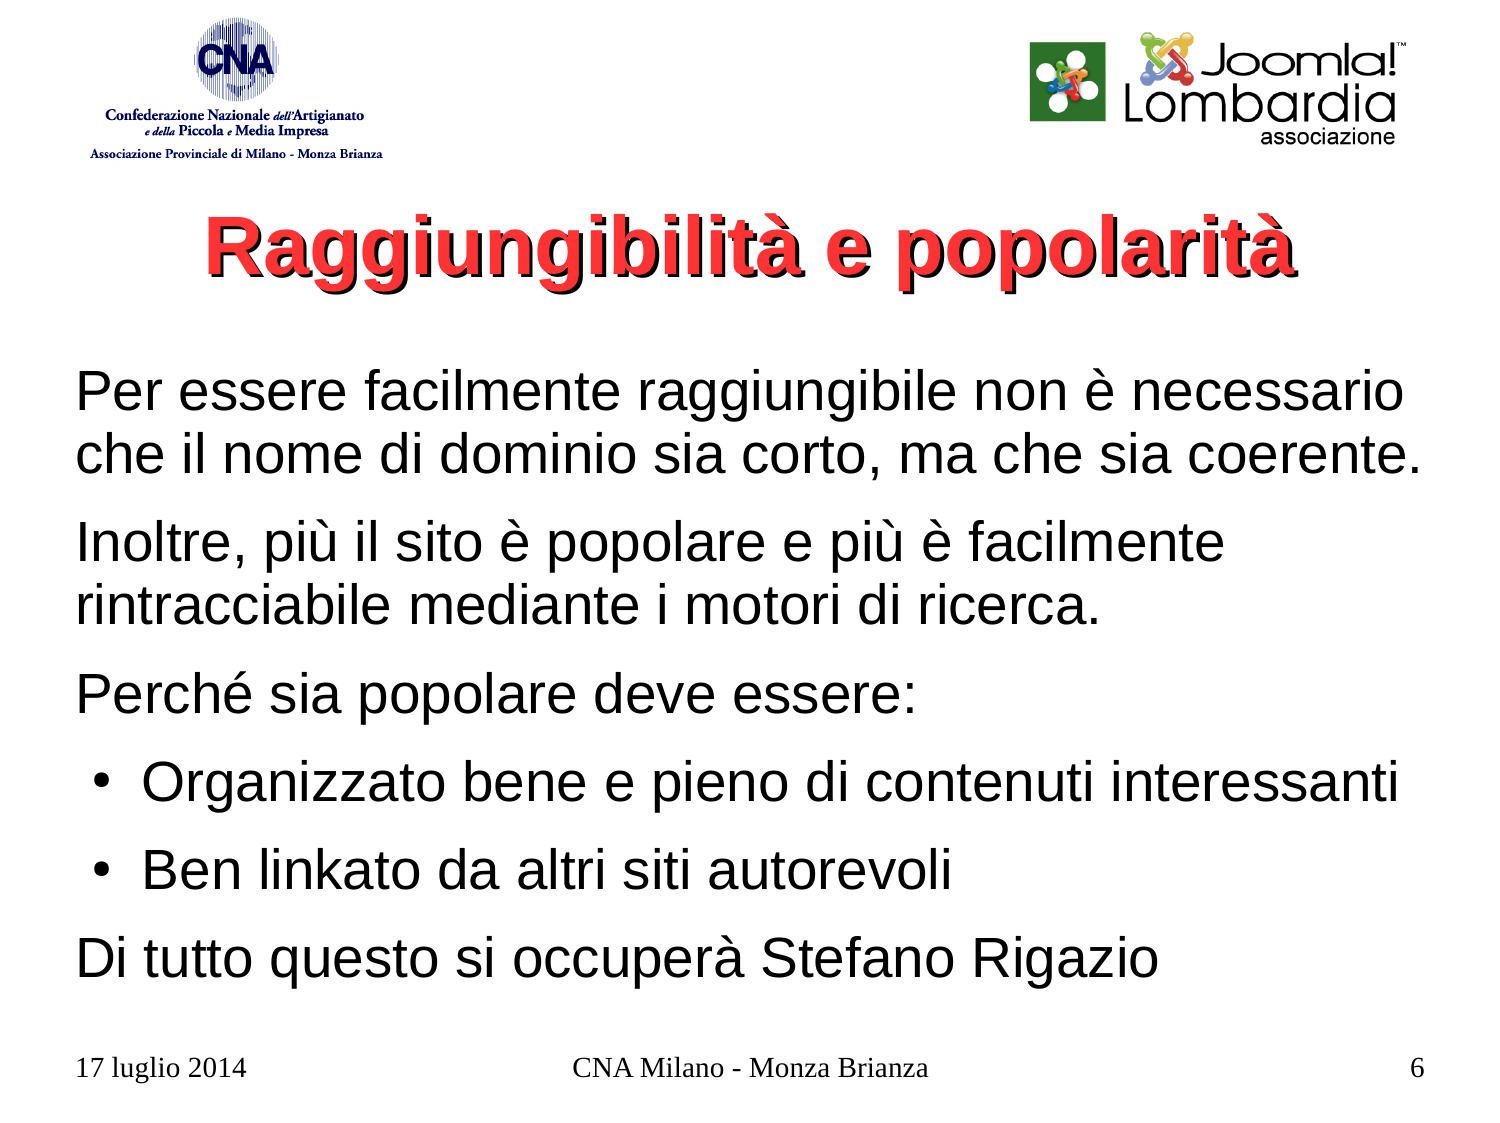

# Raggiungibilità e popolarità
Per essere facilmente raggiungibile non è necessario che il nome di dominio sia corto, ma che sia coerente.
Inoltre, più il sito è popolare e più è facilmente rintracciabile mediante i motori di ricerca.
Perché sia popolare deve essere:
Organizzato bene e pieno di contenuti interessanti
Ben linkato da altri siti autorevoli
Di tutto questo si occuperà Stefano Rigazio
17 luglio 2014
CNA Milano - Monza Brianza
6